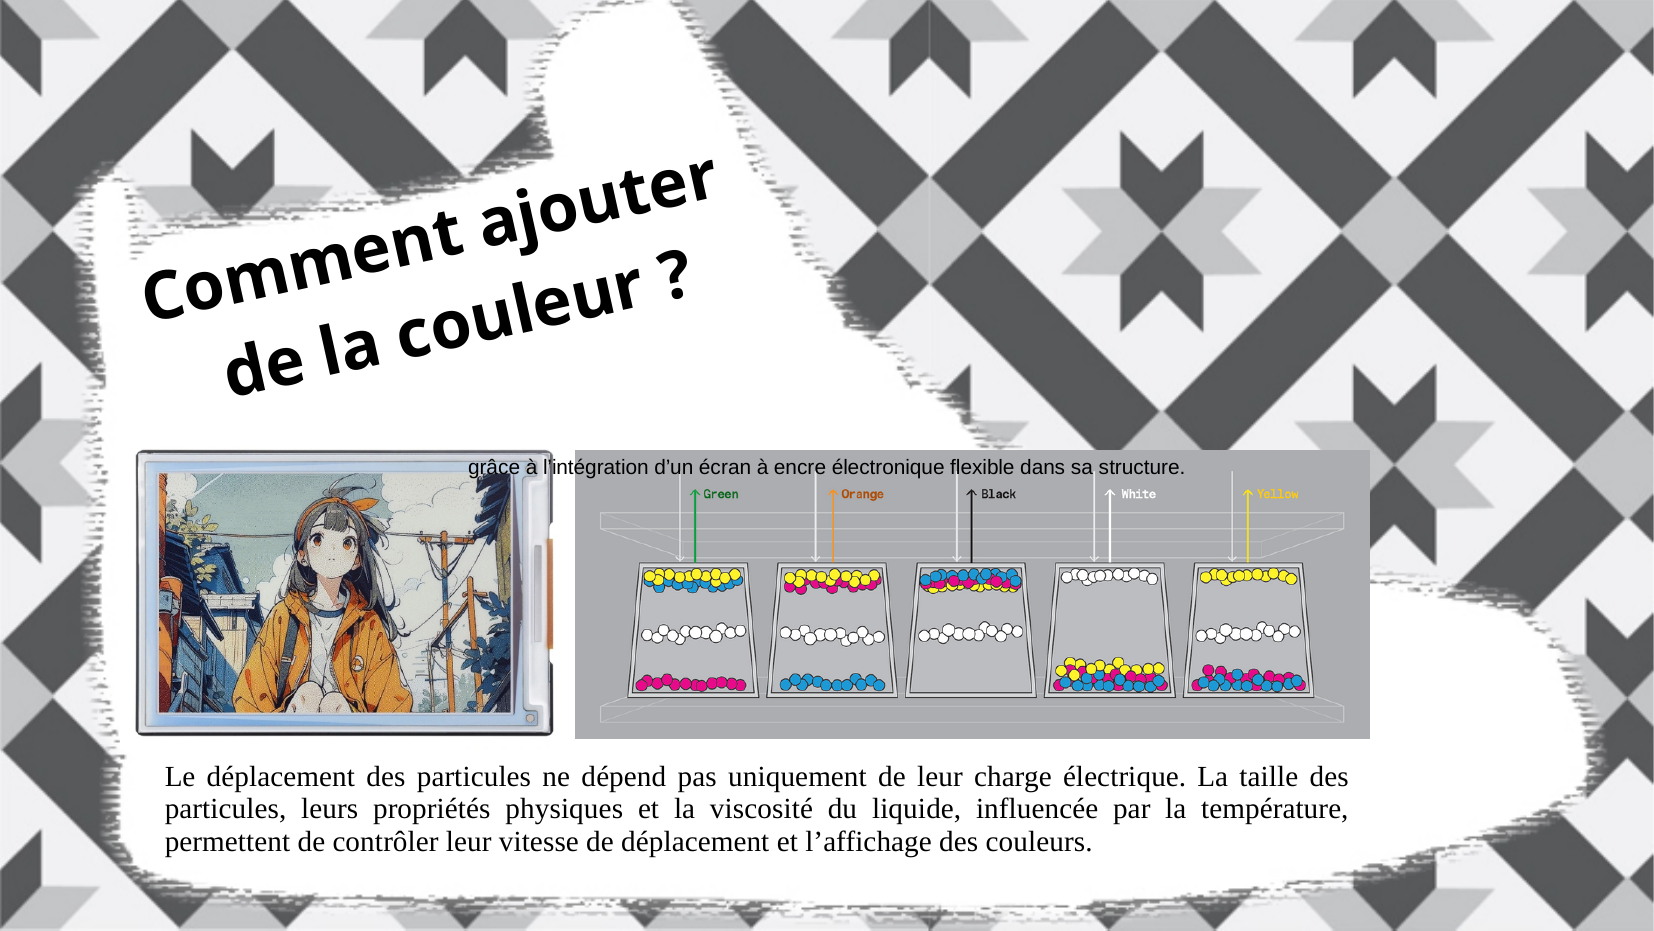

# Comment ajouter de la couleur ?
grâce à l’intégration d’un écran à encre électronique flexible dans sa structure.
Le déplacement des particules ne dépend pas uniquement de leur charge électrique. La taille des particules, leurs propriétés physiques et la viscosité du liquide, influencée par la température, permettent de contrôler leur vitesse de déplacement et l’affichage des couleurs.